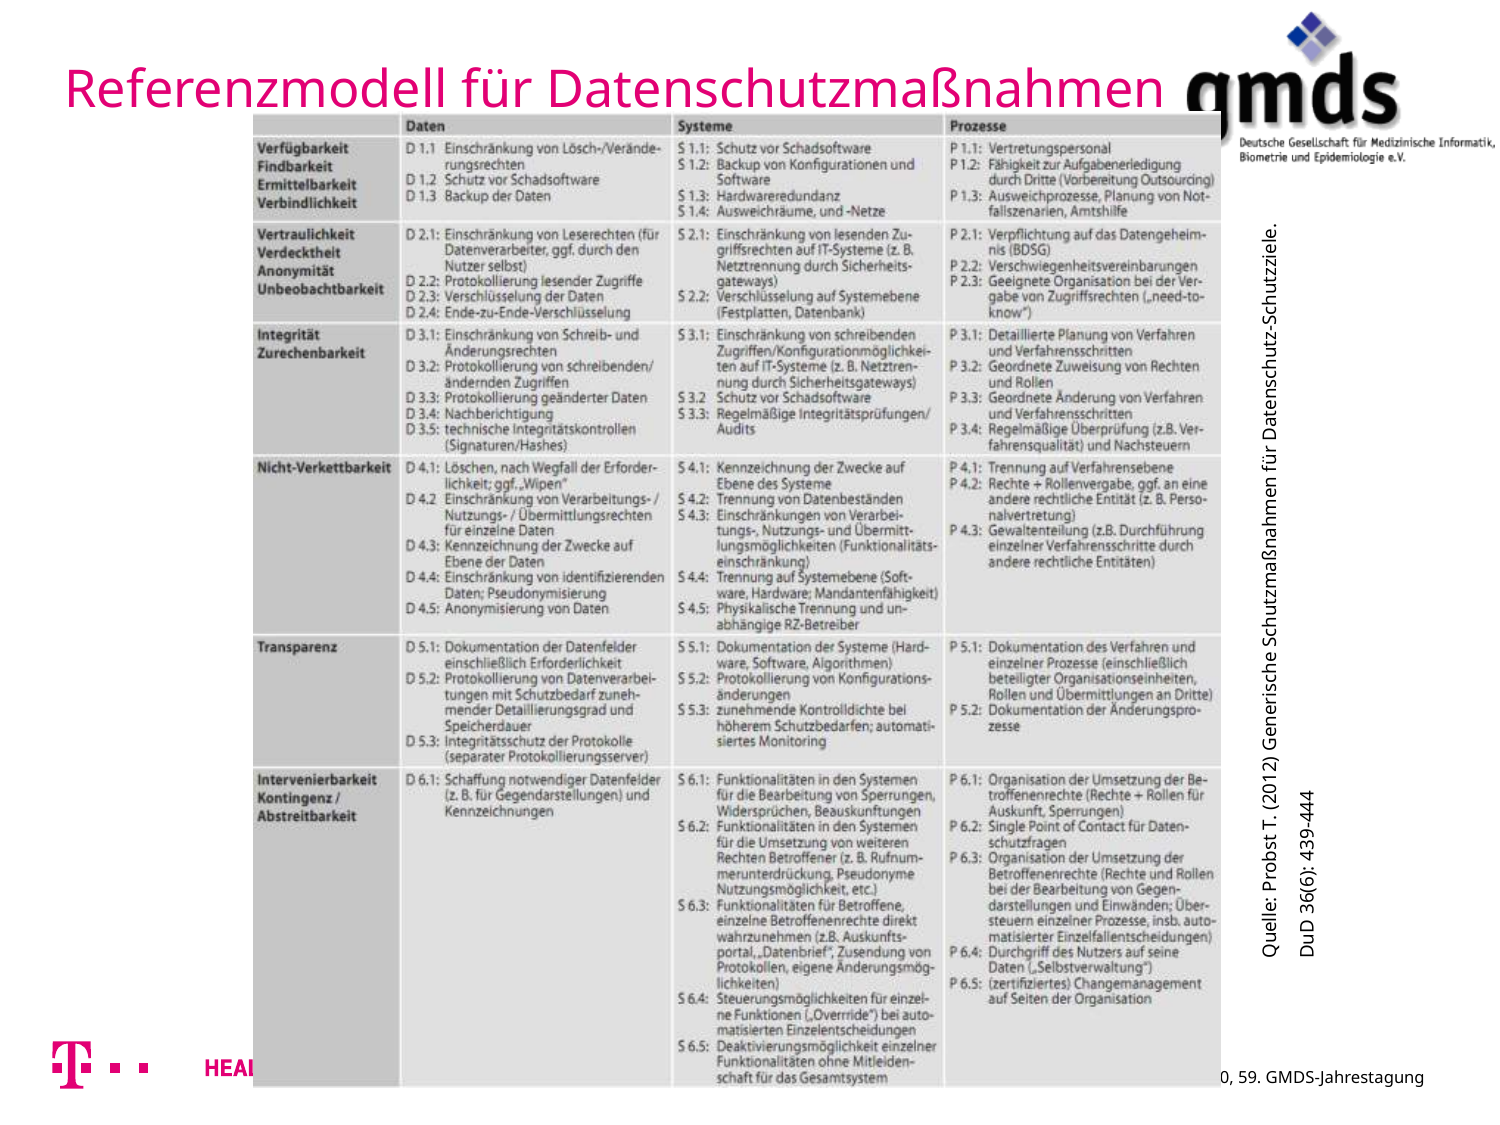

# Referenzmodell für Datenschutzmaßnahmen
Quelle: Probst T. (2012) Generische Schutzmaßnahmen für Datenschutz-Schutzziele. DuD 36(6): 439-444
Workshop der GMDS-AG „AAL und Assistierende Gesundheitstechnologien“ am 2014-09-10, 59. GMDS-Jahrestagung